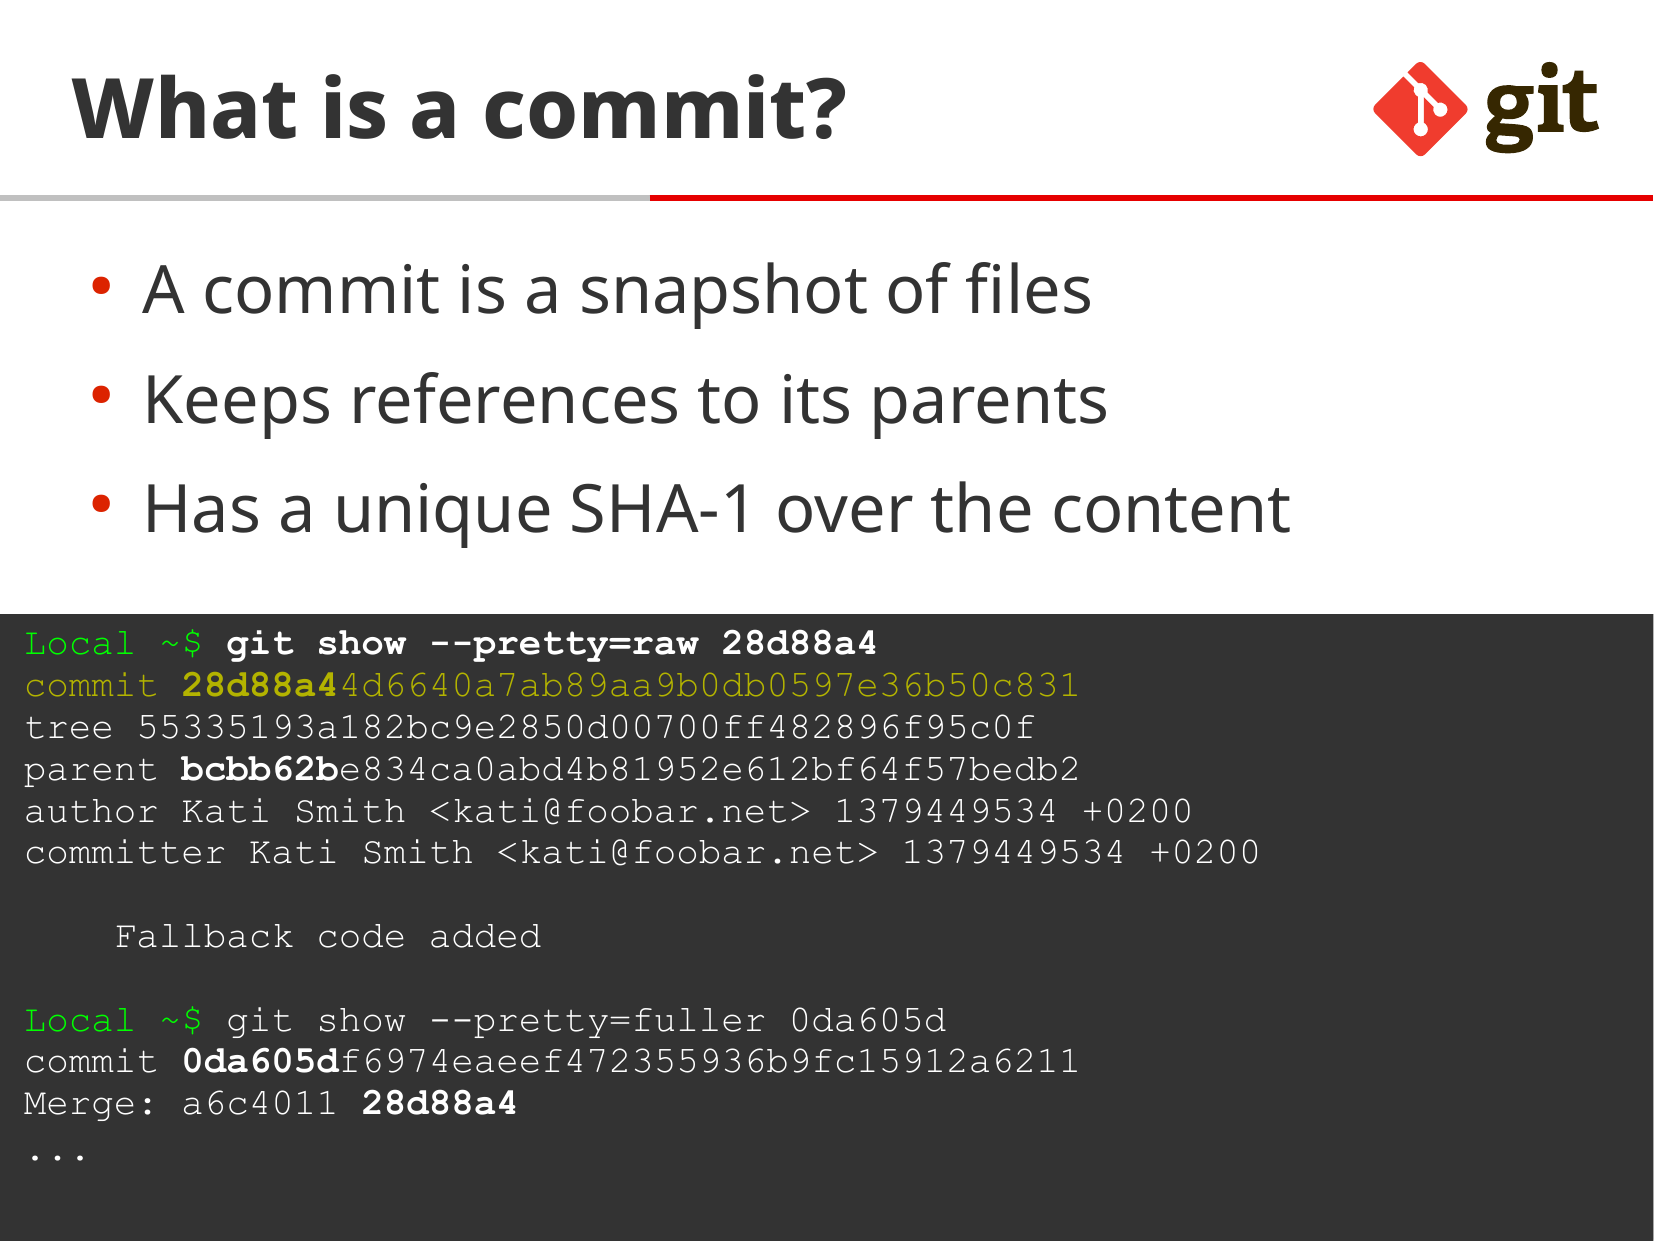

# What is a commit?
A commit is a snapshot of files
Keeps references to its parents
Has a unique SHA-1 over the content
Local ~$ git show --pretty=raw 28d88a4
commit 28d88a44d6640a7ab89aa9b0db0597e36b50c831
tree 55335193a182bc9e2850d00700ff482896f95c0f
parent bcbb62be834ca0abd4b81952e612bf64f57bedb2
author Kati Smith <kati@foobar.net> 1379449534 +0200
committer Kati Smith <kati@foobar.net> 1379449534 +0200
 Fallback code added
Local ~$ git show --pretty=fuller 0da605d
commit 0da605df6974eaeef472355936b9fc15912a6211
Merge: a6c4011 28d88a4
...
10